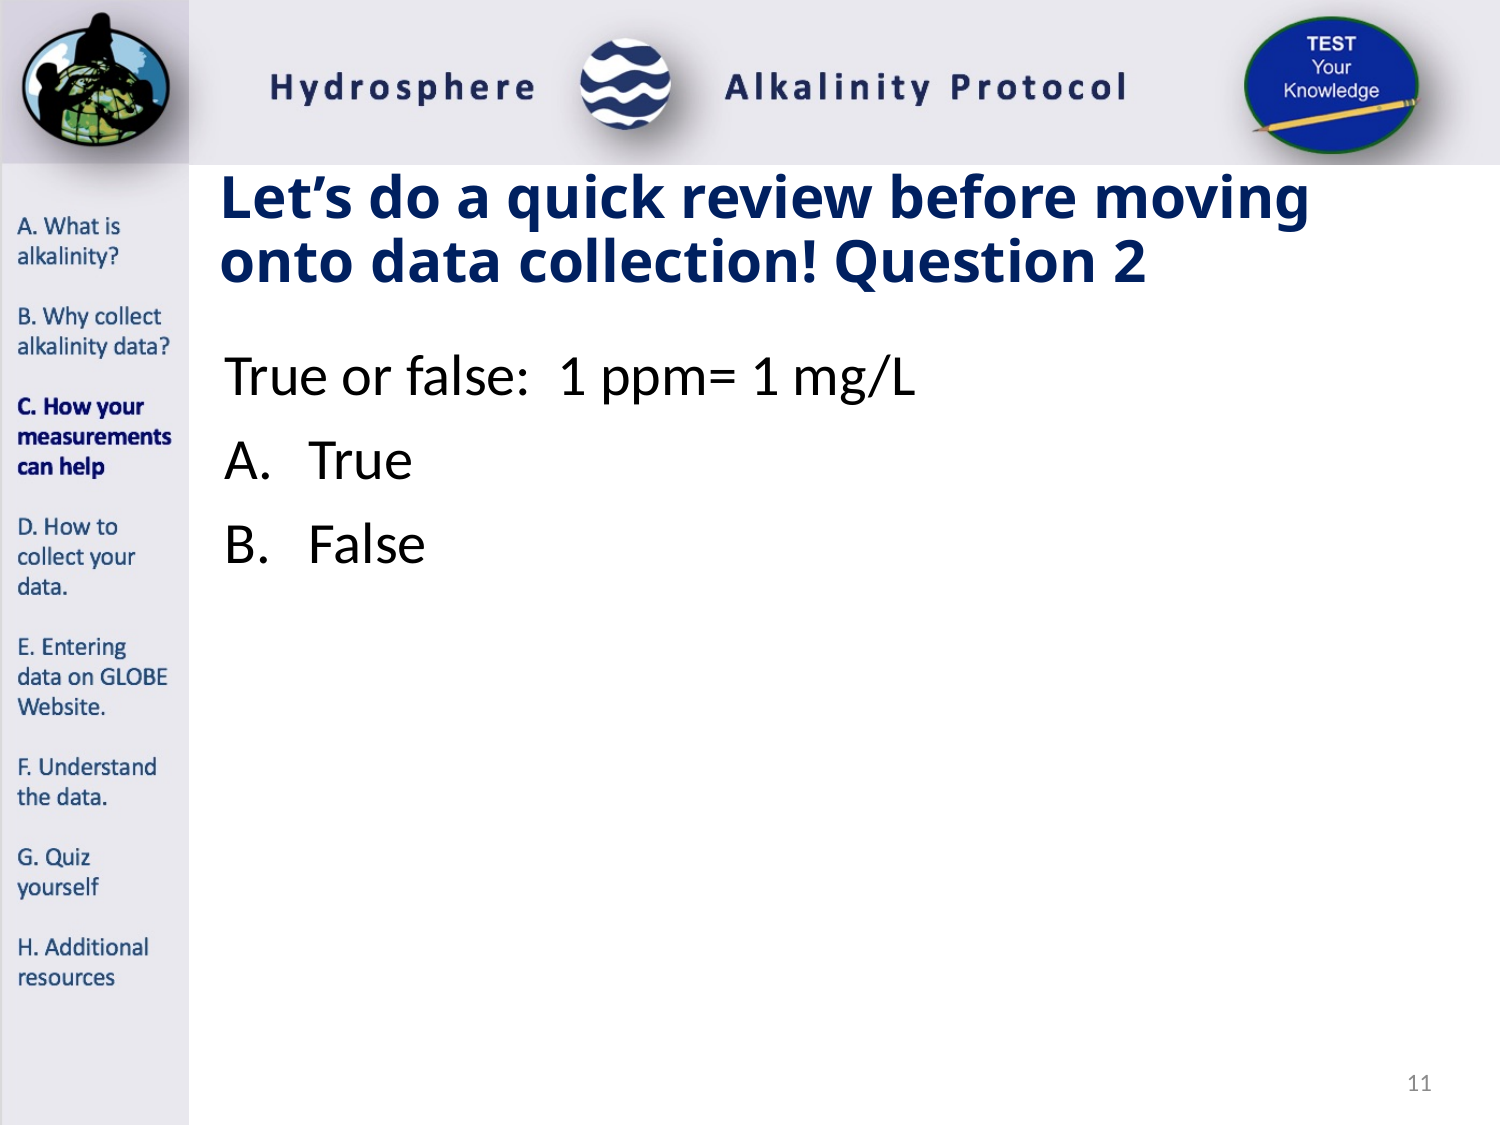

# Let’s do a quick review before moving onto data collection! Question 2
True or false: 1 ppm= 1 mg/L
True
False